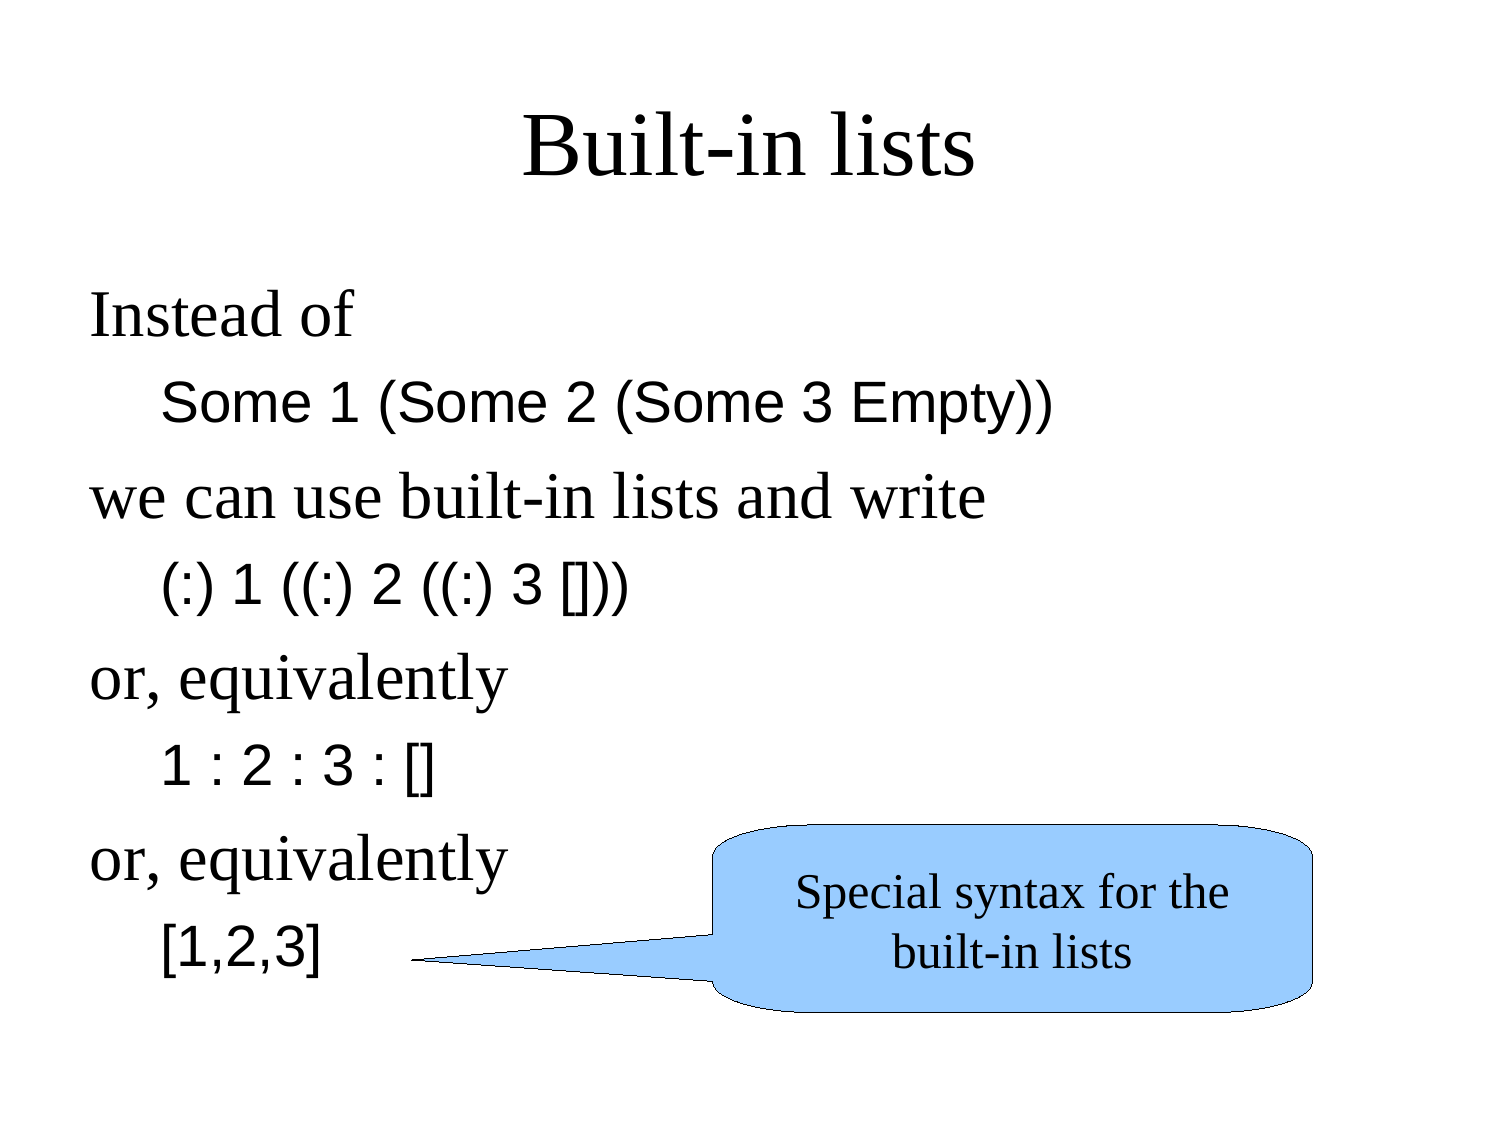

# Built-in lists
Instead of
Some 1 (Some 2 (Some 3 Empty))
we can use built-in lists and write
(:) 1 ((:) 2 ((:) 3 []))
or, equivalently
1 : 2 : 3 : []
or, equivalently
[1,2,3]
Special syntax for the
built-in lists